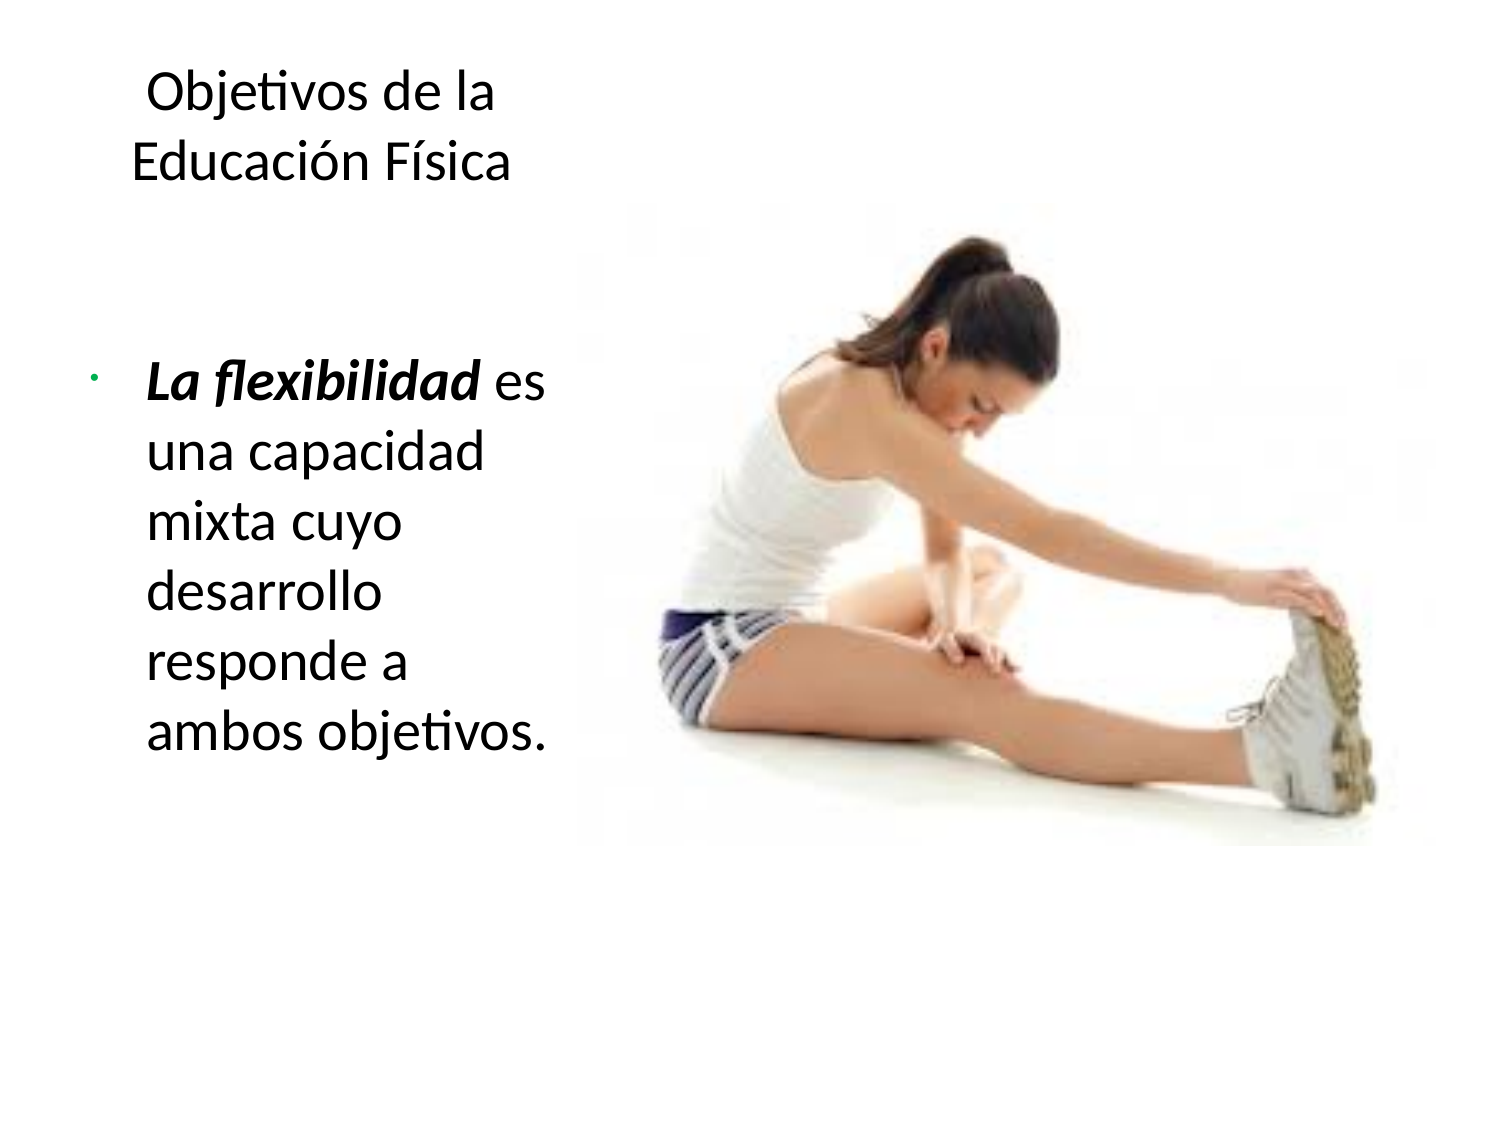

# Objetivos de la Educación Física
La flexibilidad es una capacidad mixta cuyo desarrollo responde a ambos objetivos.